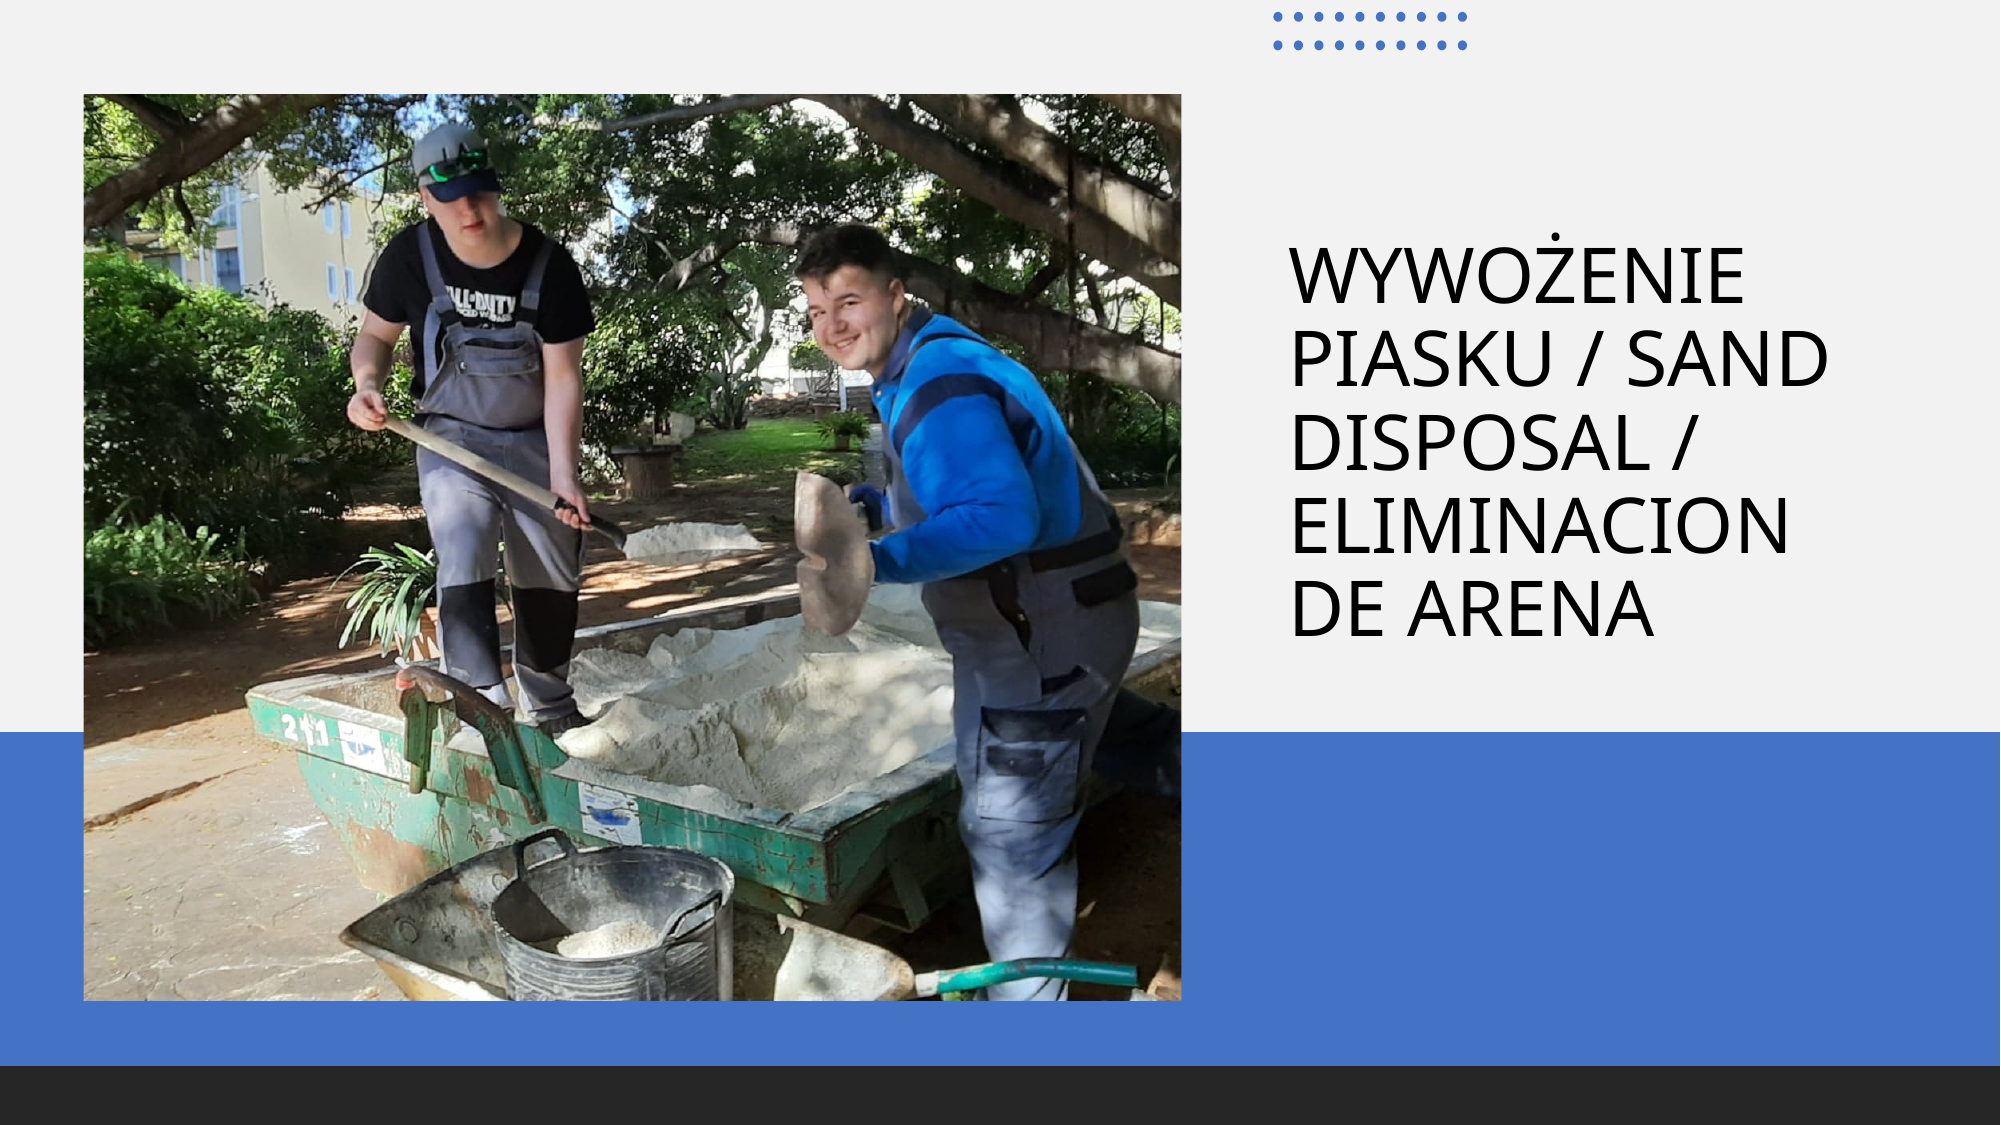

# WYWOŻENIE PIASKU / SAND DISPOSAL / ELIMINACION DE ARENA